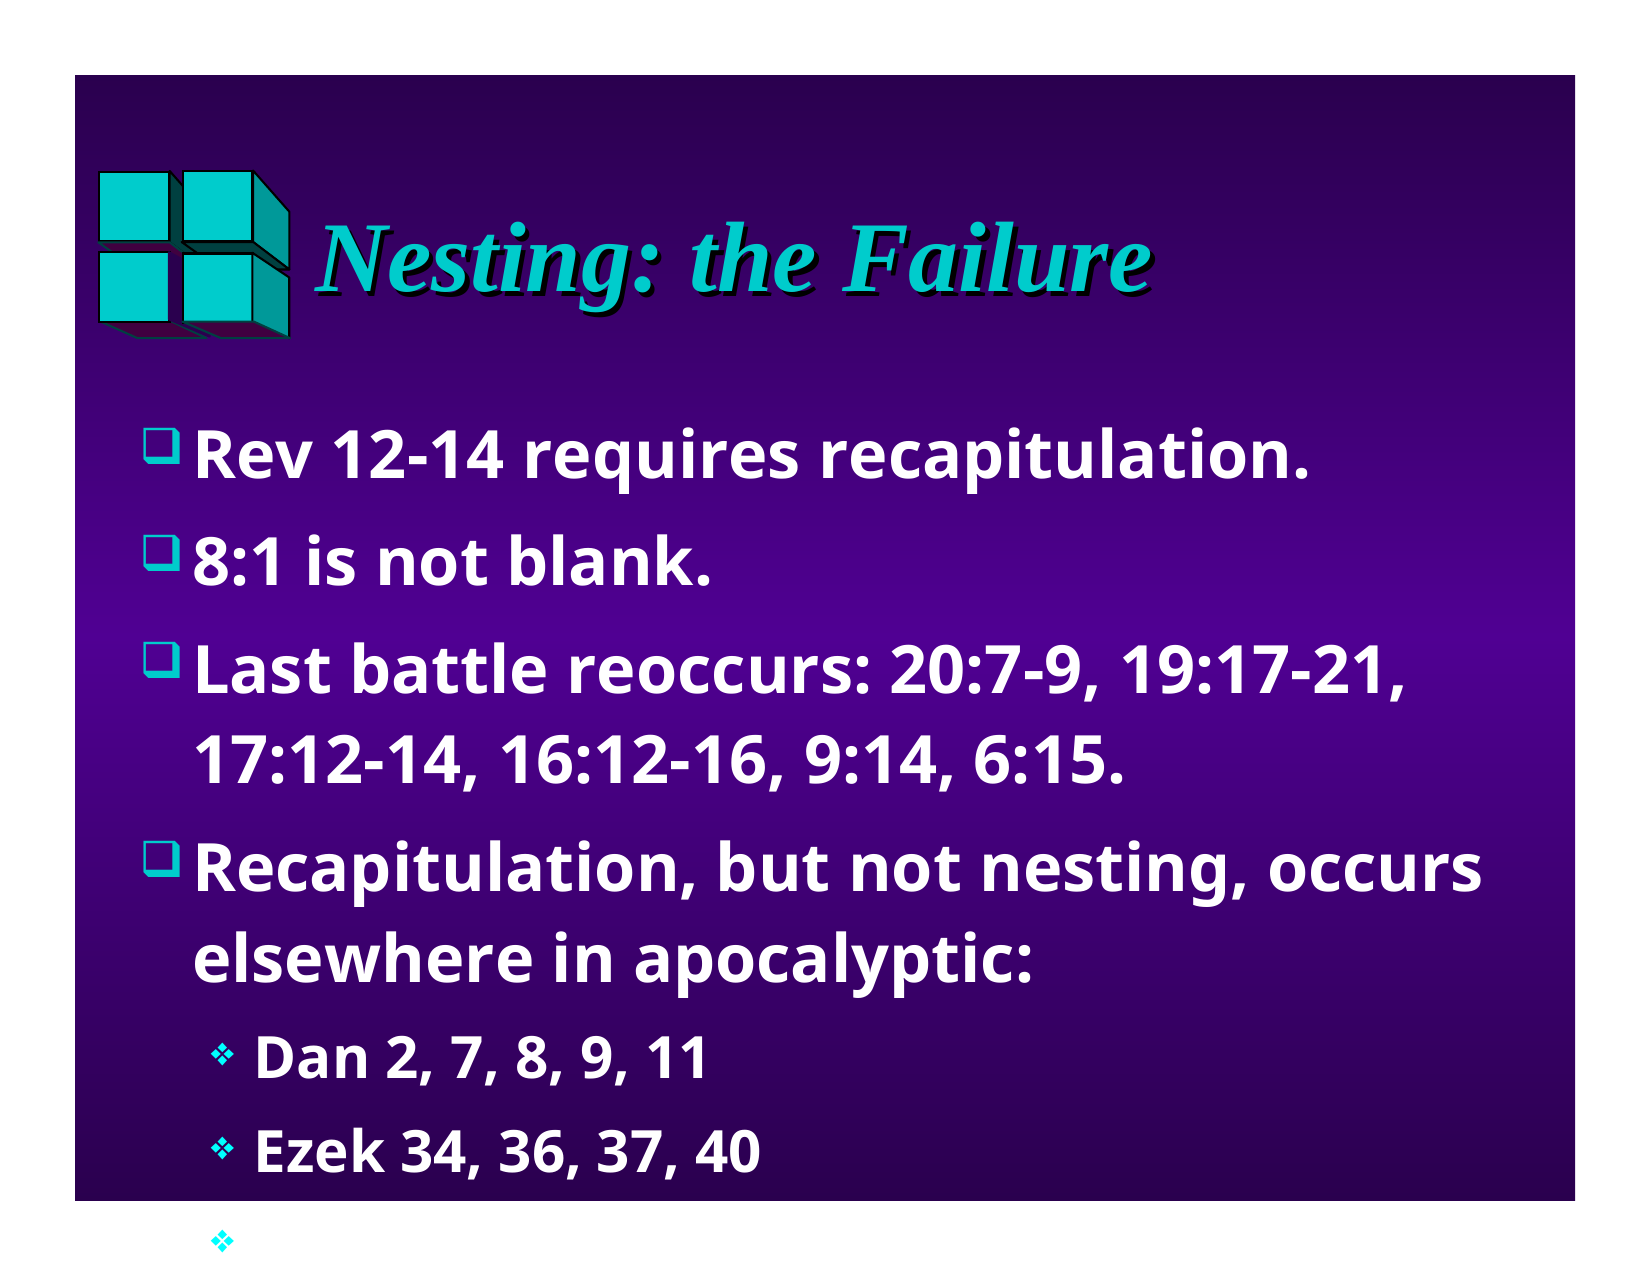

# Nesting: the Failure
Rev 12-14 requires recapitulation.
8:1 is not blank.
Last battle reoccurs: 20:7-9, 19:17-21, 17:12-14, 16:12-16, 9:14, 6:15.
Recapitulation, but not nesting, occurs elsewhere in apocalyptic:
Dan 2, 7, 8, 9, 11
Ezek 34, 36, 37, 40
Zech 9:13-17, 10:5, 12:1-9, 14:1-5